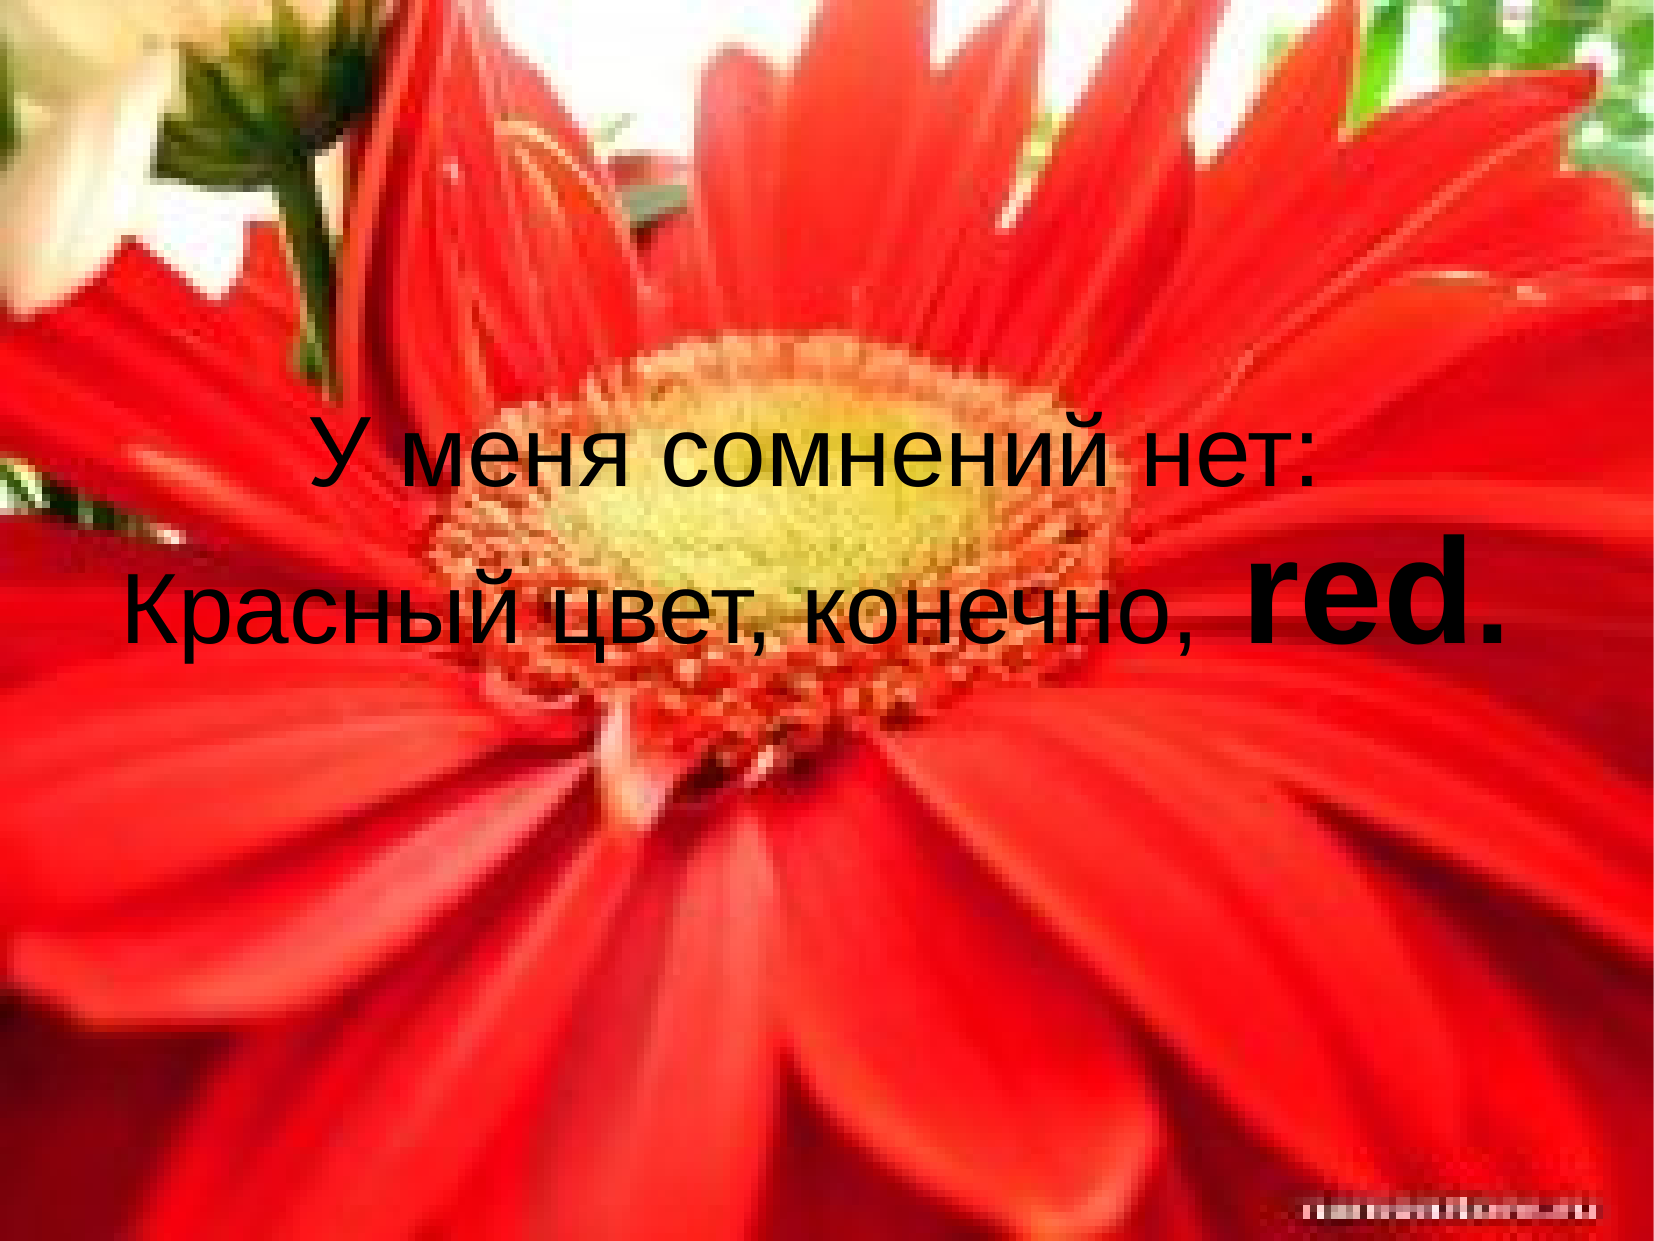

# У меня сомнений нет:
Красный цвет, конечно, red.